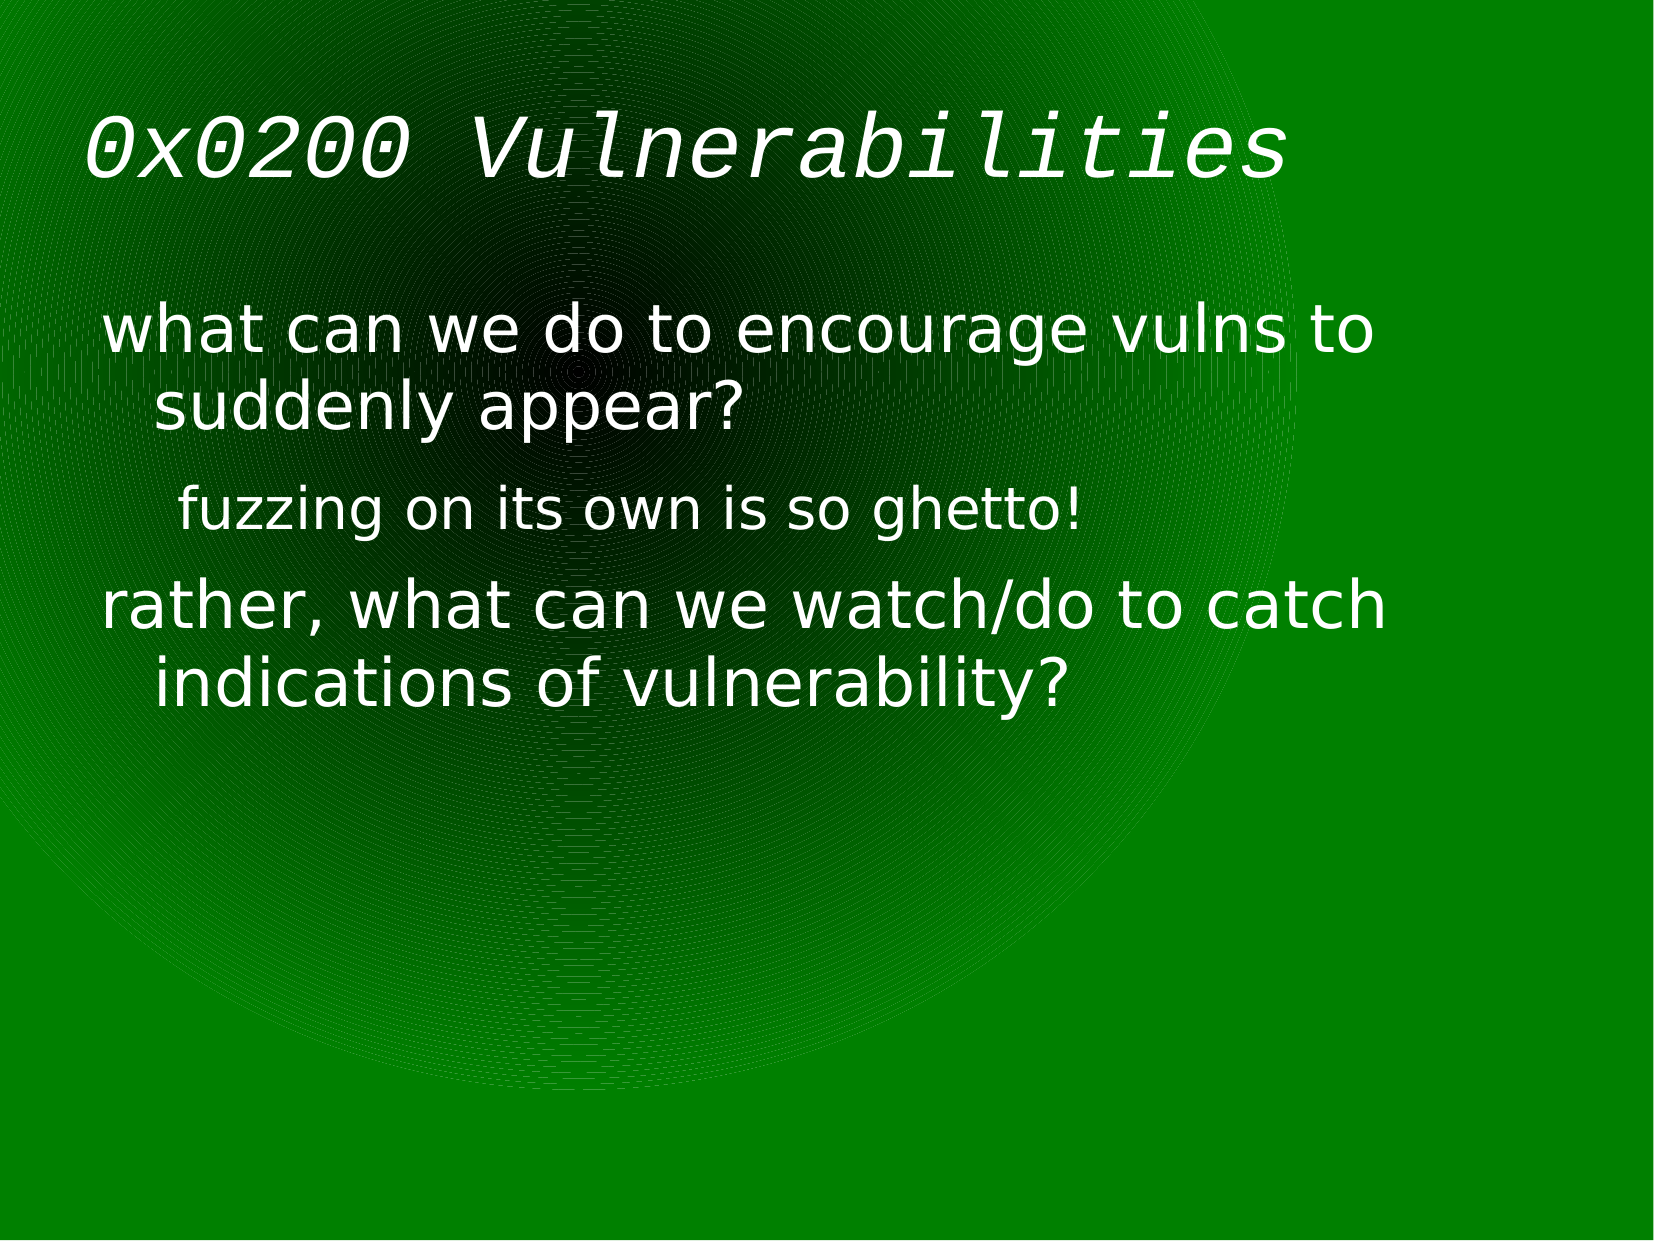

# 0x0200 Vulnerabilities
what can we do to encourage vulns to suddenly appear?
fuzzing on its own is so ghetto!
rather, what can we watch/do to catch indications of vulnerability?